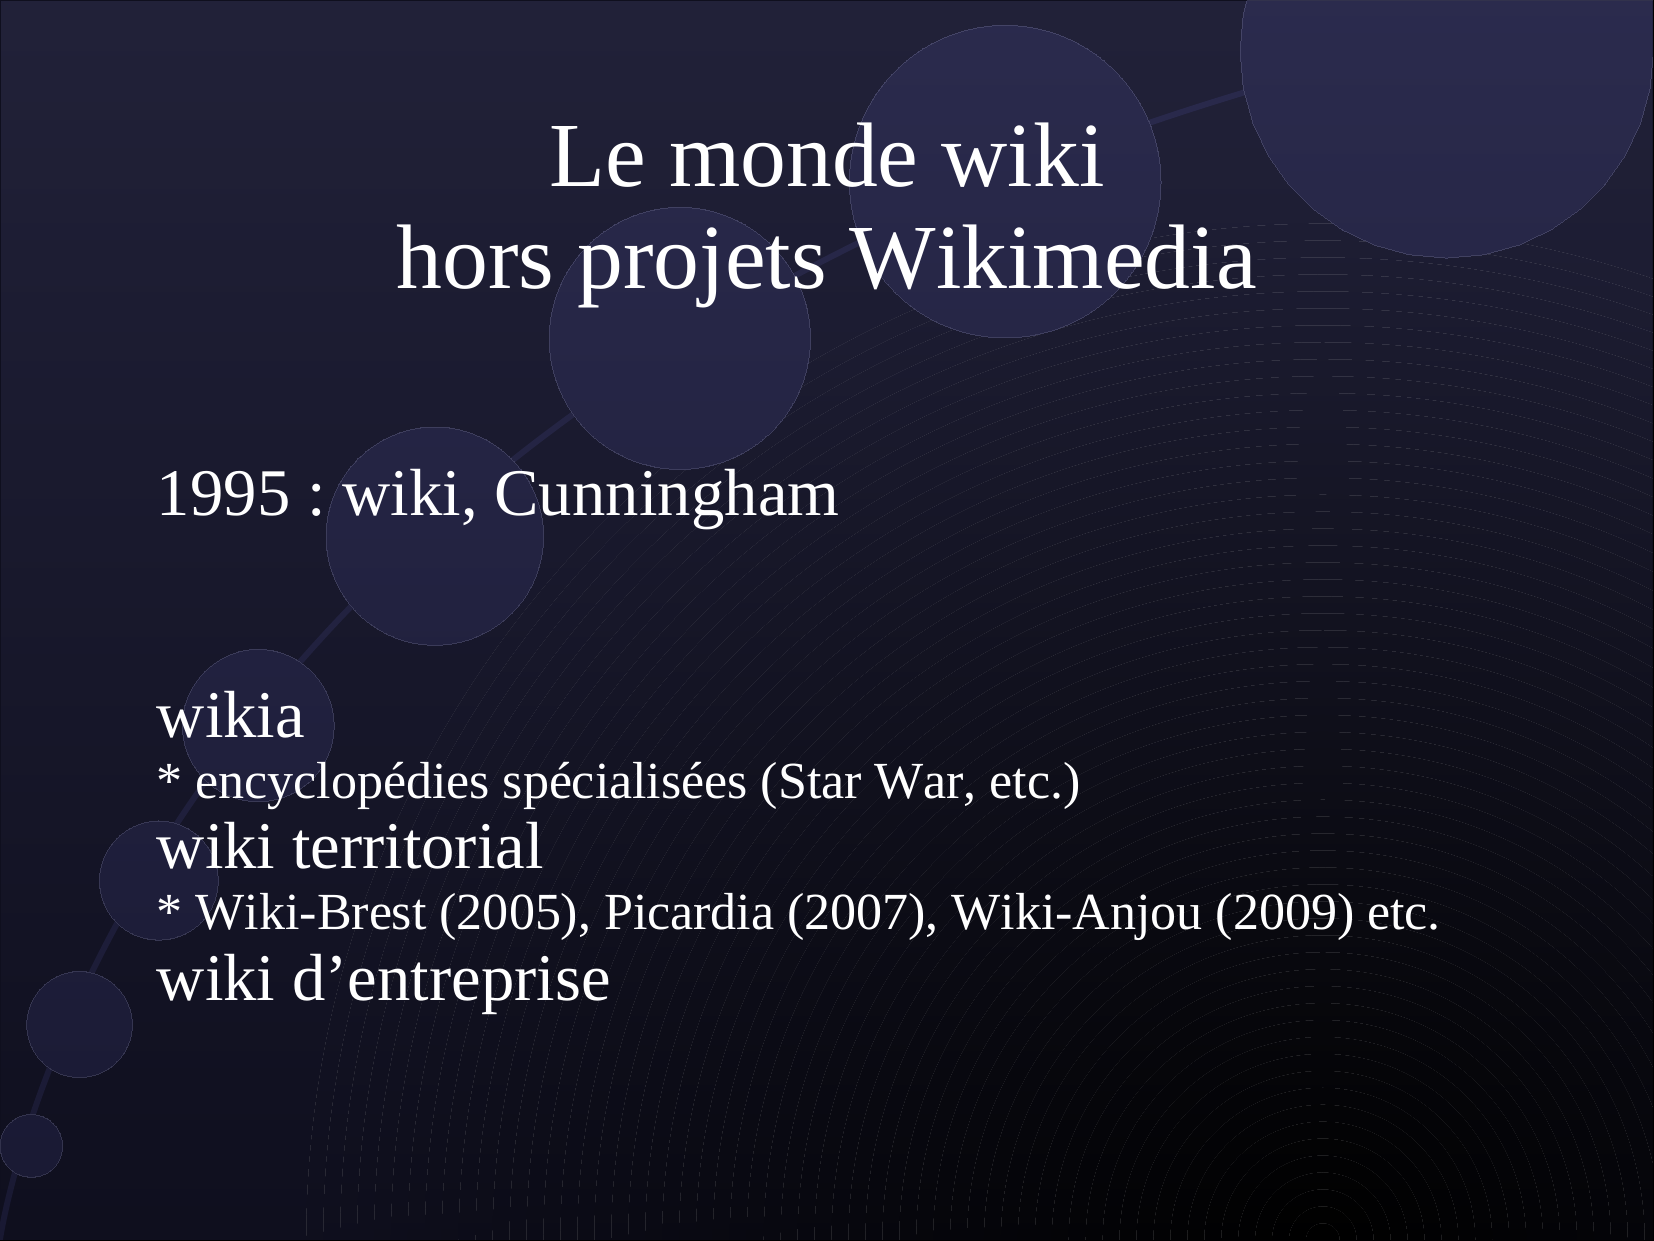

# Le monde wiki hors projets Wikimedia
1995 : wiki, Cunningham
wikia
* encyclopédies spécialisées (Star War, etc.)
wiki territorial
* Wiki-Brest (2005), Picardia (2007), Wiki-Anjou (2009) etc.
wiki d’entreprise